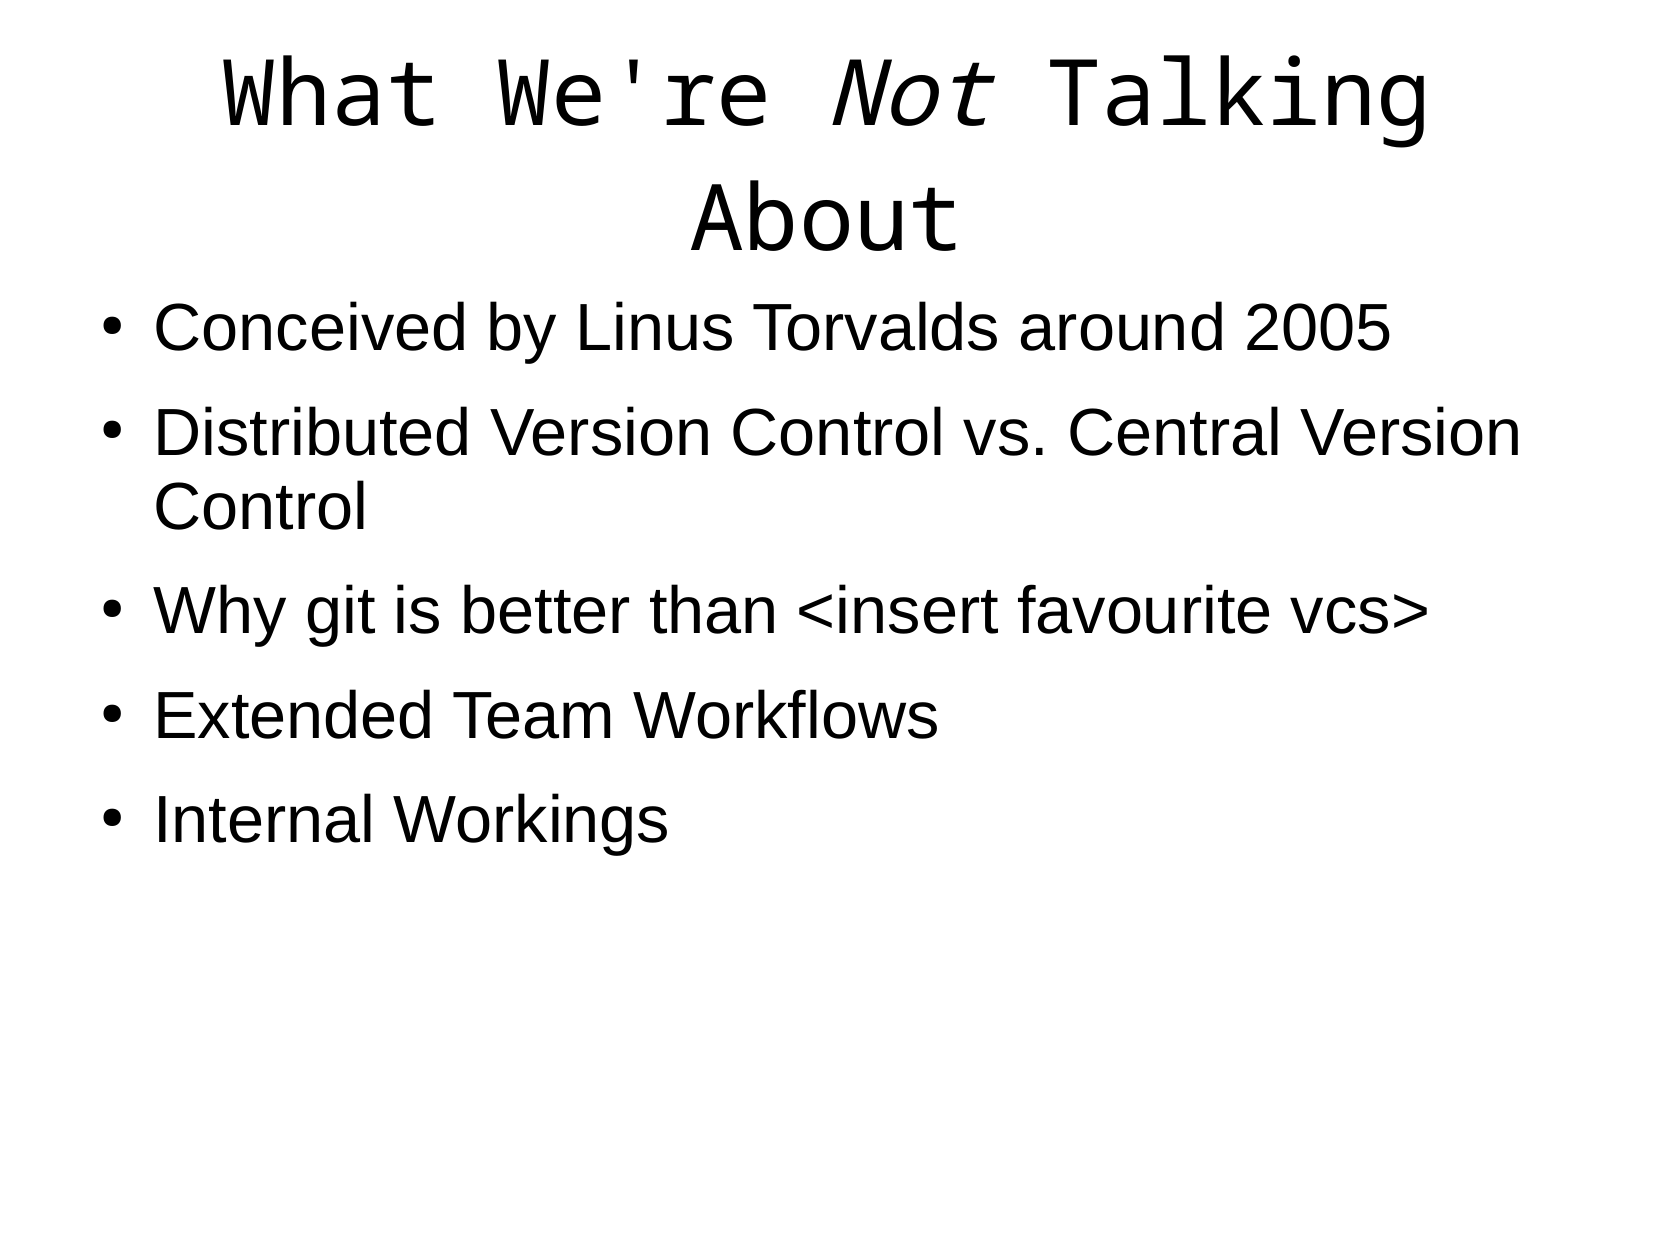

# What We're Not Talking About
Conceived by Linus Torvalds around 2005
Distributed Version Control vs. Central Version Control
Why git is better than <insert favourite vcs>
Extended Team Workflows
Internal Workings